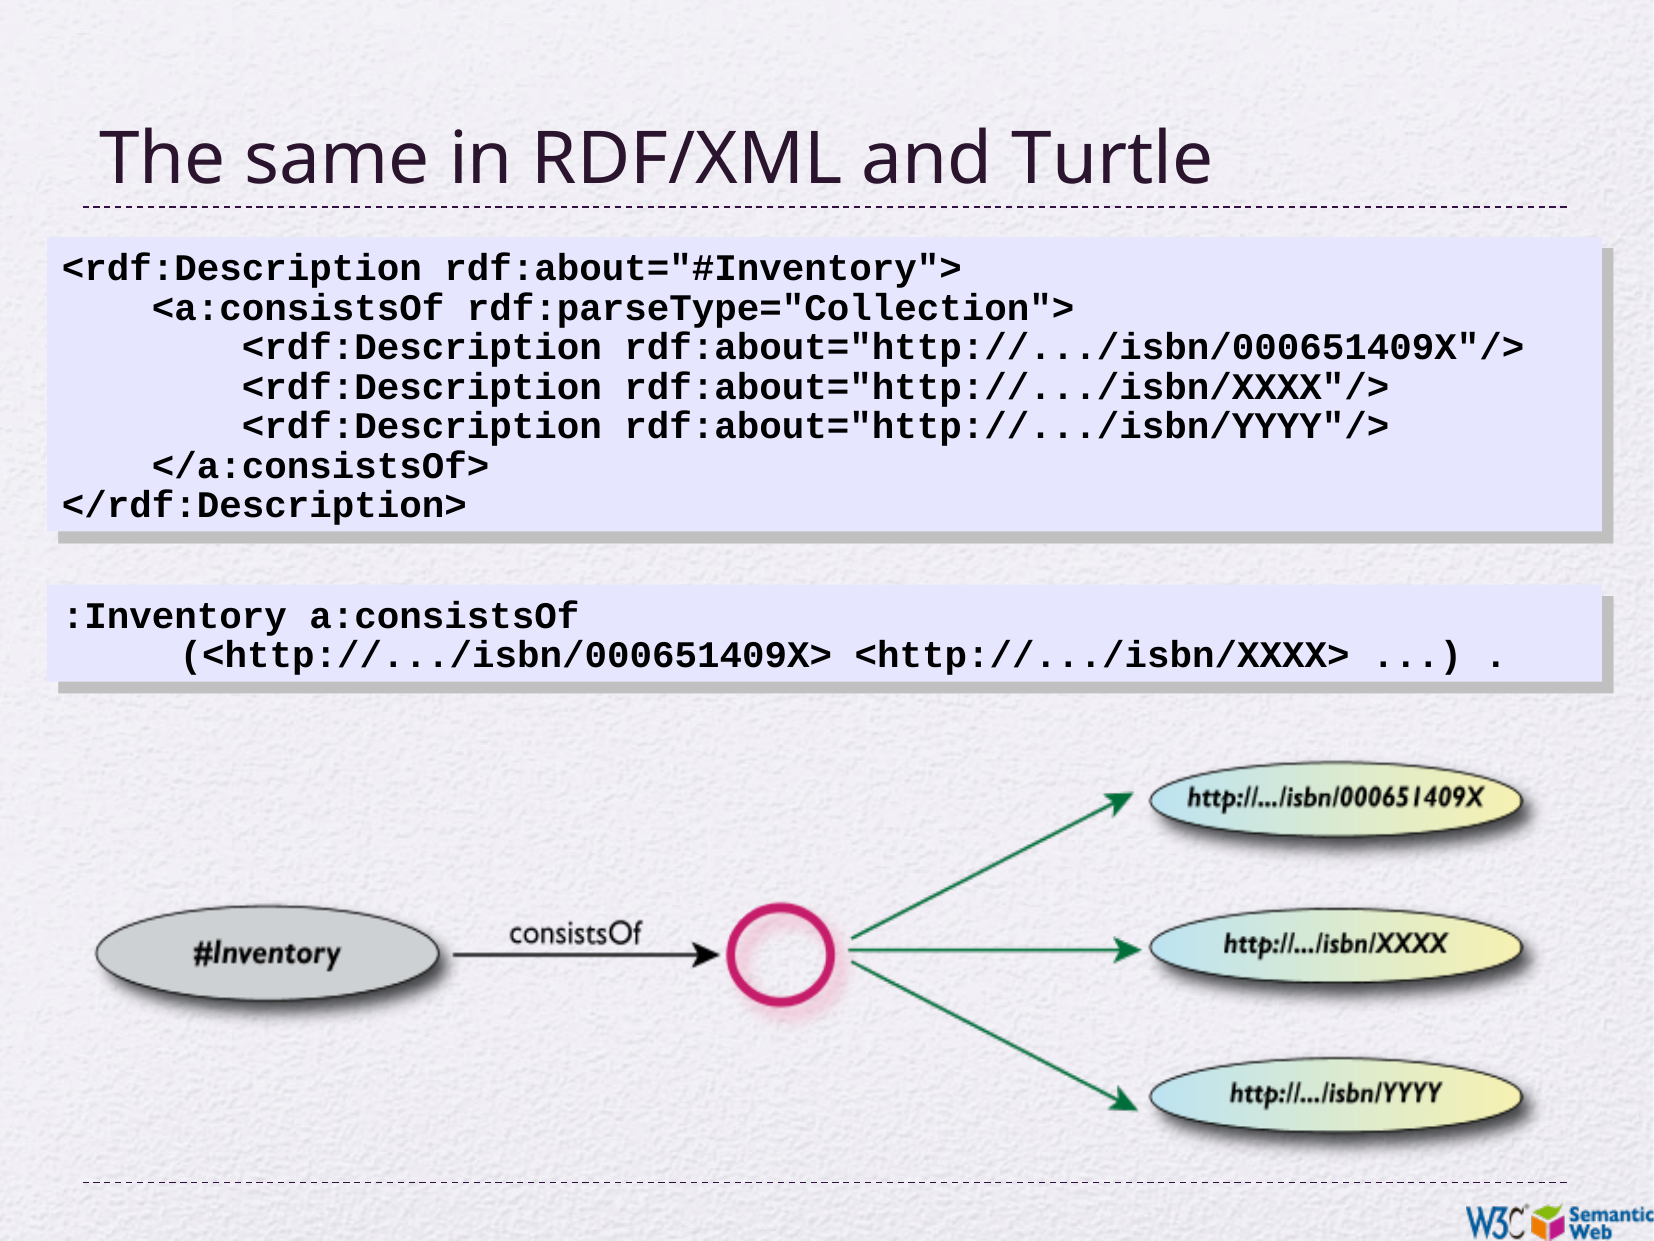

# The same in RDF/XML and Turtle
<rdf:Description rdf:about="#Inventory">
 <a:consistsOf rdf:parseType="Collection">
 <rdf:Description rdf:about="http://.../isbn/000651409X"/>
 <rdf:Description rdf:about="http://.../isbn/XXXX"/>
 <rdf:Description rdf:about="http://.../isbn/YYYY"/>
 </a:consistsOf>
</rdf:Description>
:Inventory a:consistsOf
	(<http://.../isbn/000651409X> <http://.../isbn/XXXX> ...) .